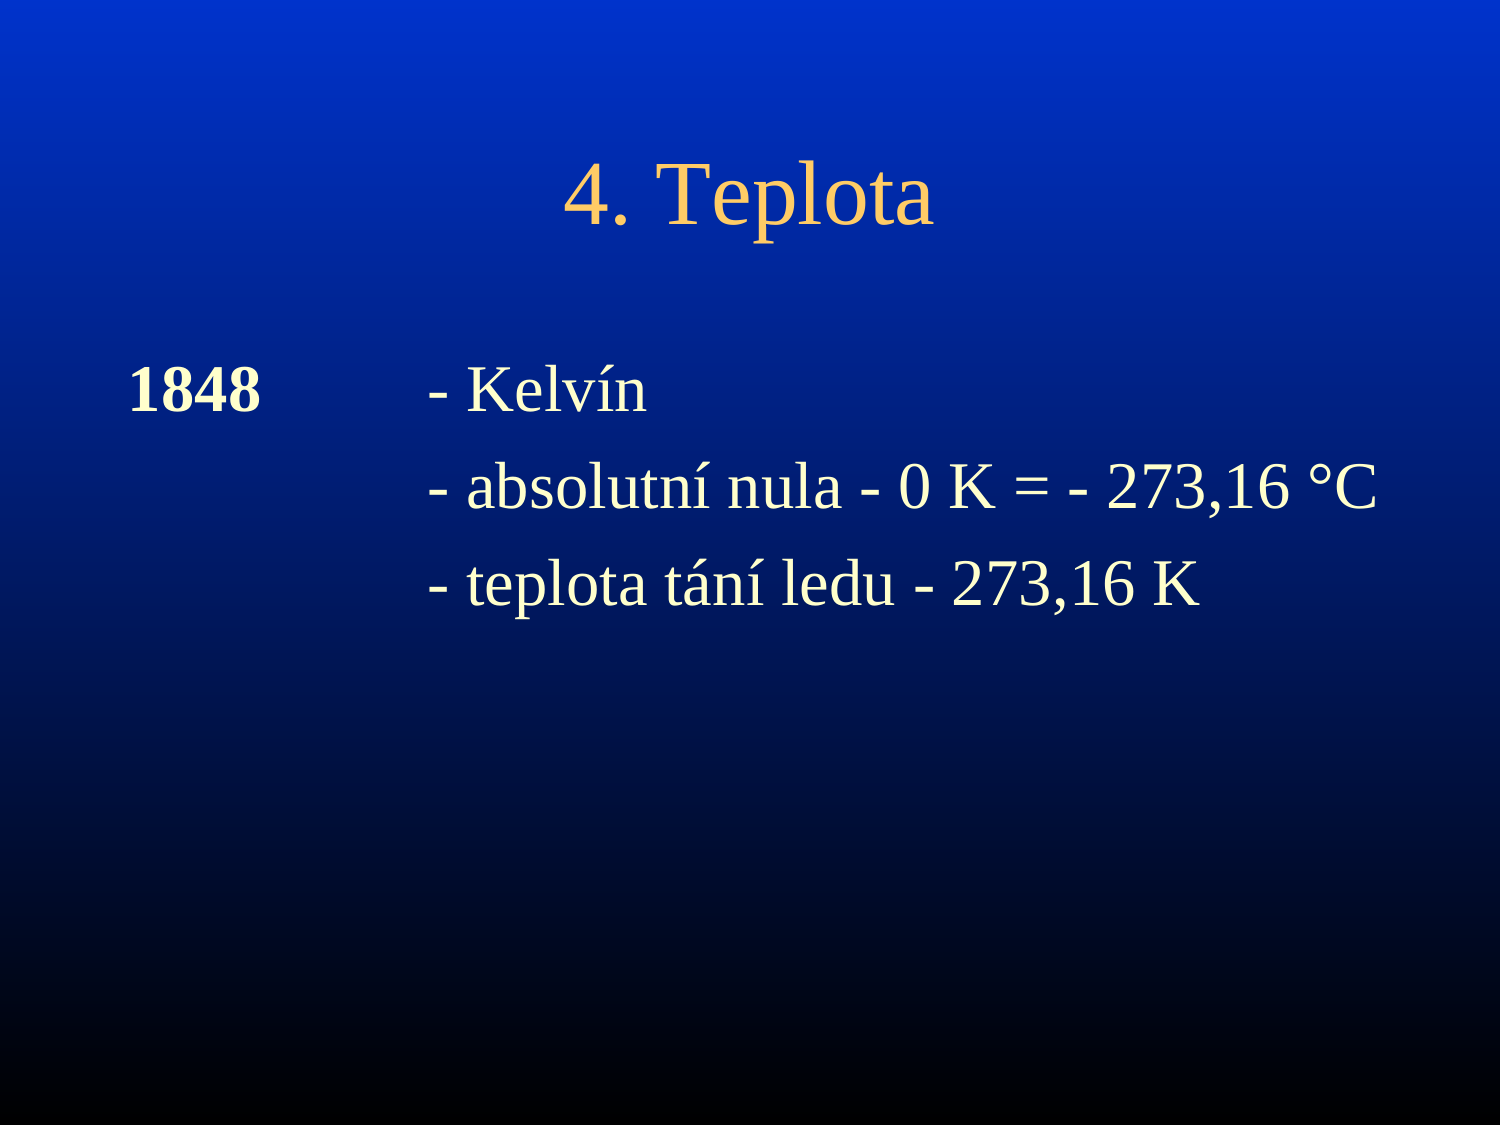

# 4. Teplota
1848 	- Kelvín
			- absolutní nula - 0 K = - 273,16 °C
			- teplota tání ledu - 273,16 K
29